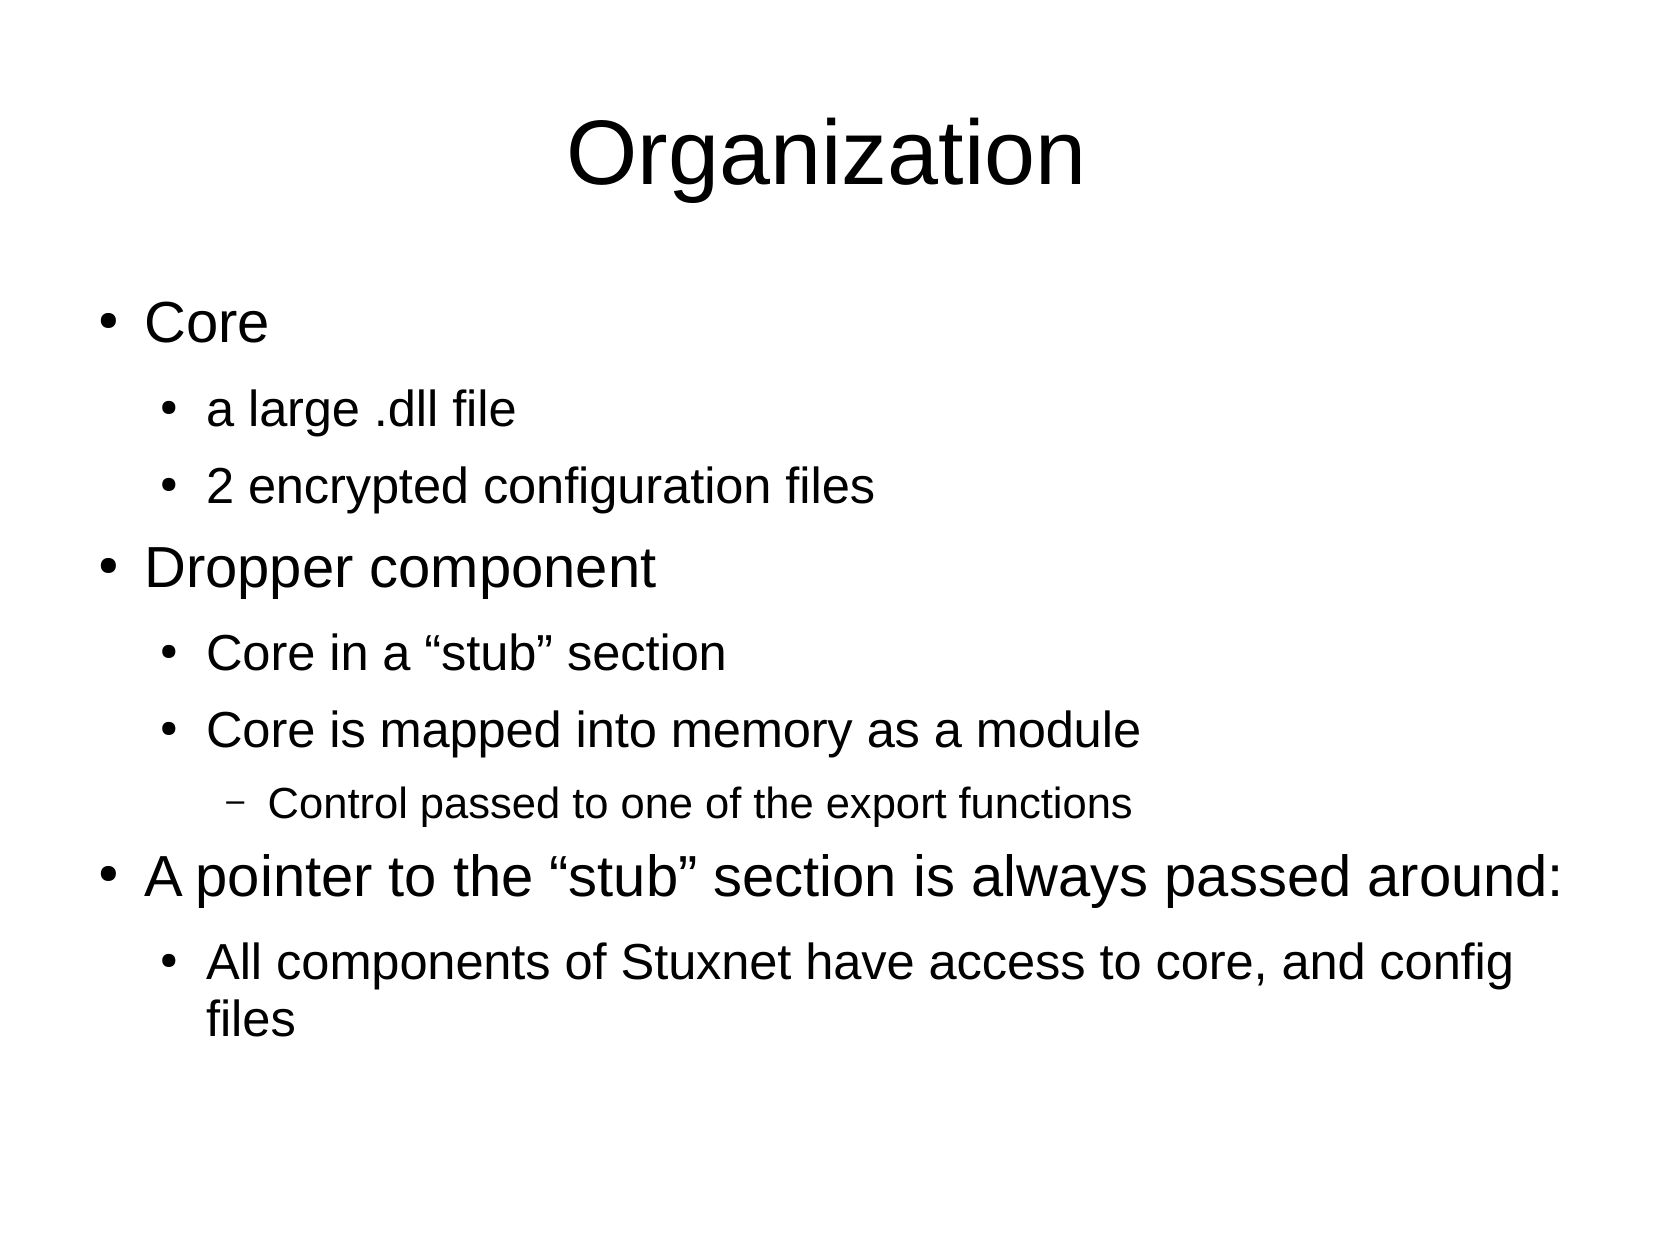

# Organization
Core
a large .dll file
2 encrypted configuration files
Dropper component
Core in a “stub” section
Core is mapped into memory as a module
Control passed to one of the export functions
A pointer to the “stub” section is always passed around:
All components of Stuxnet have access to core, and config files